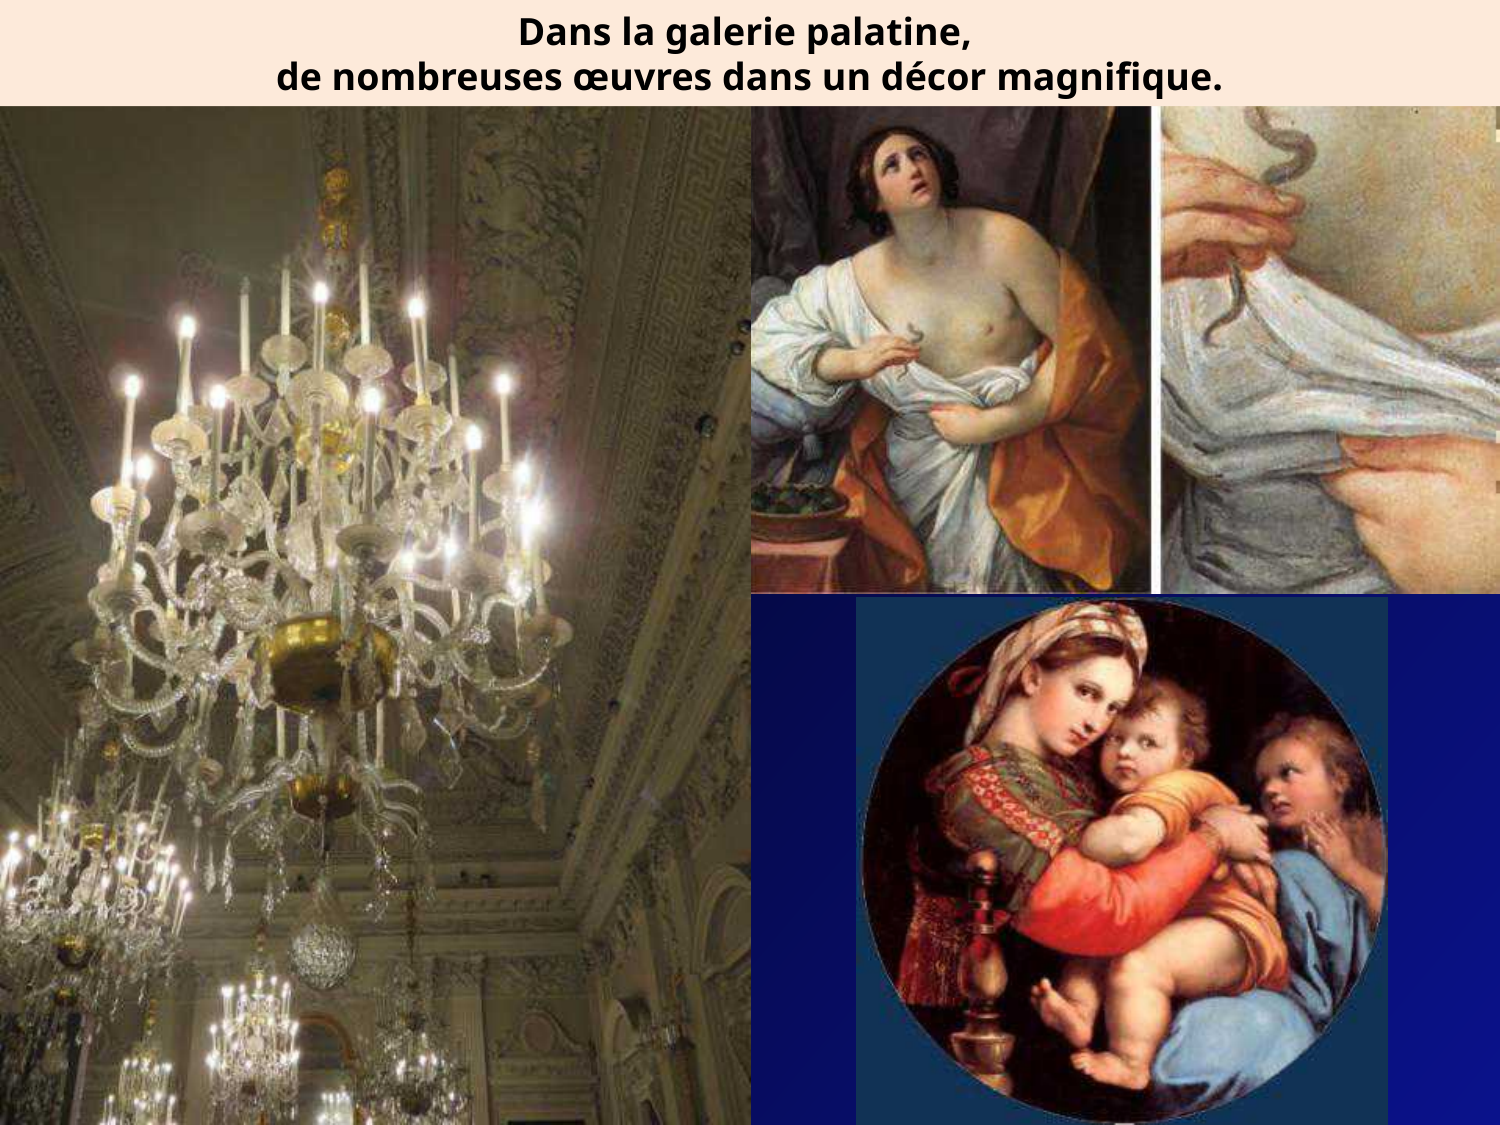

Dans la galerie palatine,
de nombreuses œuvres dans un décor magnifique.